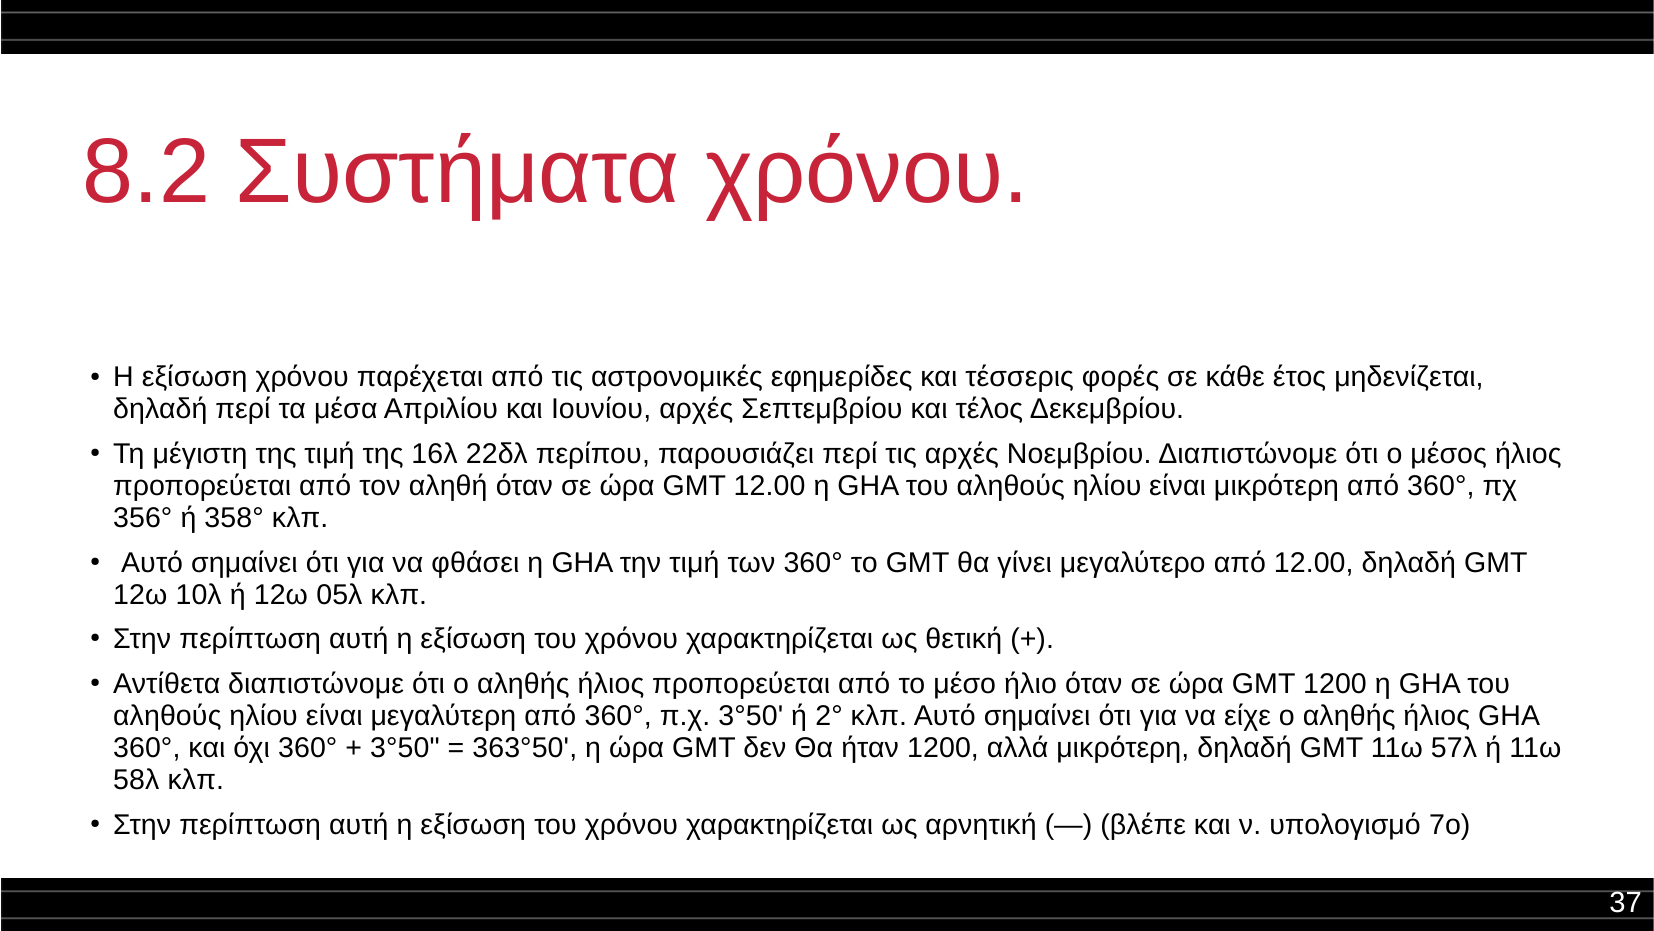

# 8.2 Συστήματα χρόνου.
Η εξίσωση χρόνου παρέχεται από τις αστρονομικές εφημερίδες και τέσσερις φορές σε κάθε έτος μηδενίζεται, δηλαδή περί τα μέσα Απριλίου και Ιουνίου, αρχές Σεπτεμβρίου και τέλος Δεκεμβρίου.
Τη μέγιστη της τιμή της 16λ 22δλ περίπου, παρουσιάζει περί τις αρχές Νοεμβρίου. Διαπιστώνομε ότι ο μέσος ήλιος προπορεύεται από τον αληθή όταν σε ώρα GΜΤ 12.00 η GHA του αληθούς ηλίου είναι μικρότερη από 360°, πχ 356° ή 358° κλπ.
 Αυτό σημαίνει ότι για να φθάσει η GHA την τιμή των 360° το GMT θα γίνει μεγαλύτερο από 12.00, δηλαδή GMT 12ω 10λ ή 12ω 05λ κλπ.
Στην περίπτωση αυτή η εξίσωση του χρόνου χαρακτηρίζεται ως θετική (+).
Αντίθετα διαπιστώνομε ότι ο αληθής ήλιος προπορεύεται από το μέσο ήλιο όταν σε ώρα GMT 1200 η GHA του αληθούς ηλίου είναι μεγαλύτερη από 360°, π.χ. 3°50' ή 2° κλπ. Αυτό σημαίνει ότι για να είχε ο αληθής ήλιος GHA 360°, και όχι 360° + 3°50" = 363°50', η ώρα GΜΤ δεν Θα ήταν 1200, αλλά μικρότερη, δηλαδή GΜΤ 11ω 57λ ή 11ω 58λ κλπ.
Στην περίπτωση αυτή η εξίσωση του χρόνου χαρακτηρίζεται ως αρνητική (—) (βλέπε και ν. υπολογισμό 7ο)